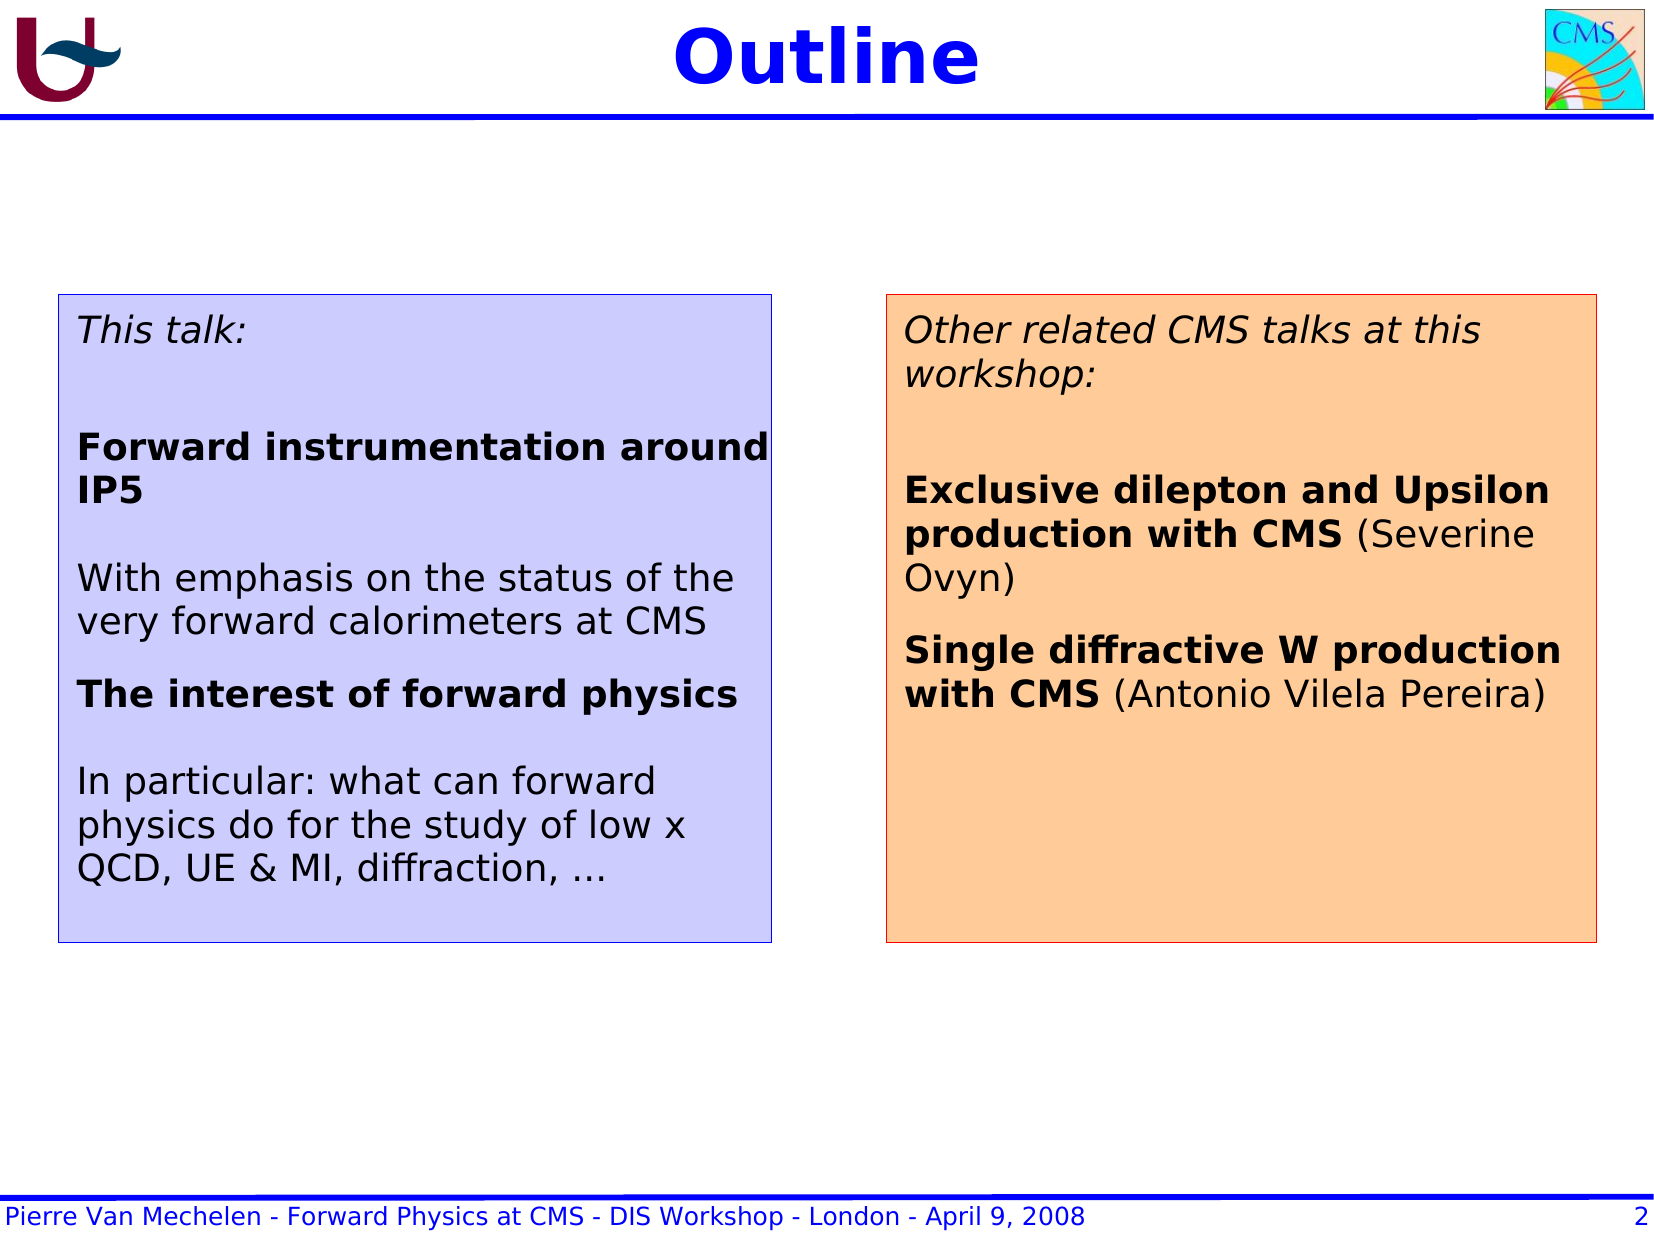

# Outline
This talk:
Forward instrumentation around IP5
With emphasis on the status of the very forward calorimeters at CMS
The interest of forward physics
In particular: what can forward physics do for the study of low x QCD, UE & MI, diffraction, ...
Other related CMS talks at this workshop:
Exclusive dilepton and Upsilon production with CMS (Severine Ovyn)
Single diffractive W production with CMS (Antonio Vilela Pereira)
2
Pierre Van Mechelen - Forward Physics at CMS - DIS Workshop - London - April 9, 2008